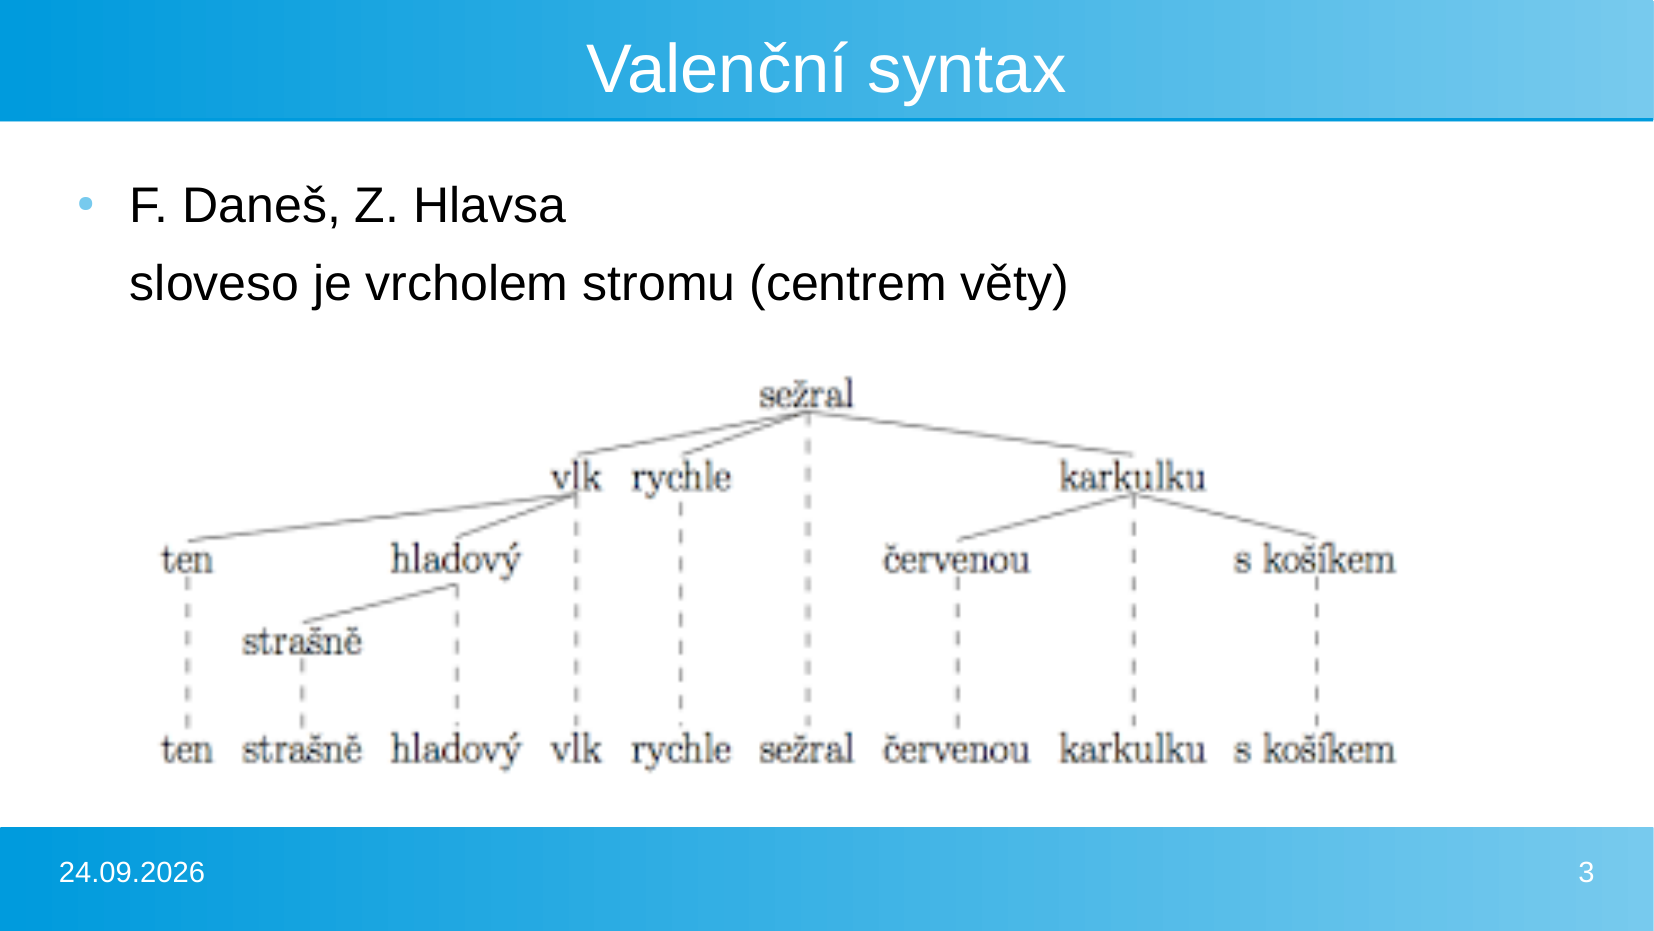

# Valenční syntax
F. Daneš, Z. Hlavsa
sloveso je vrcholem stromu (centrem věty)
3